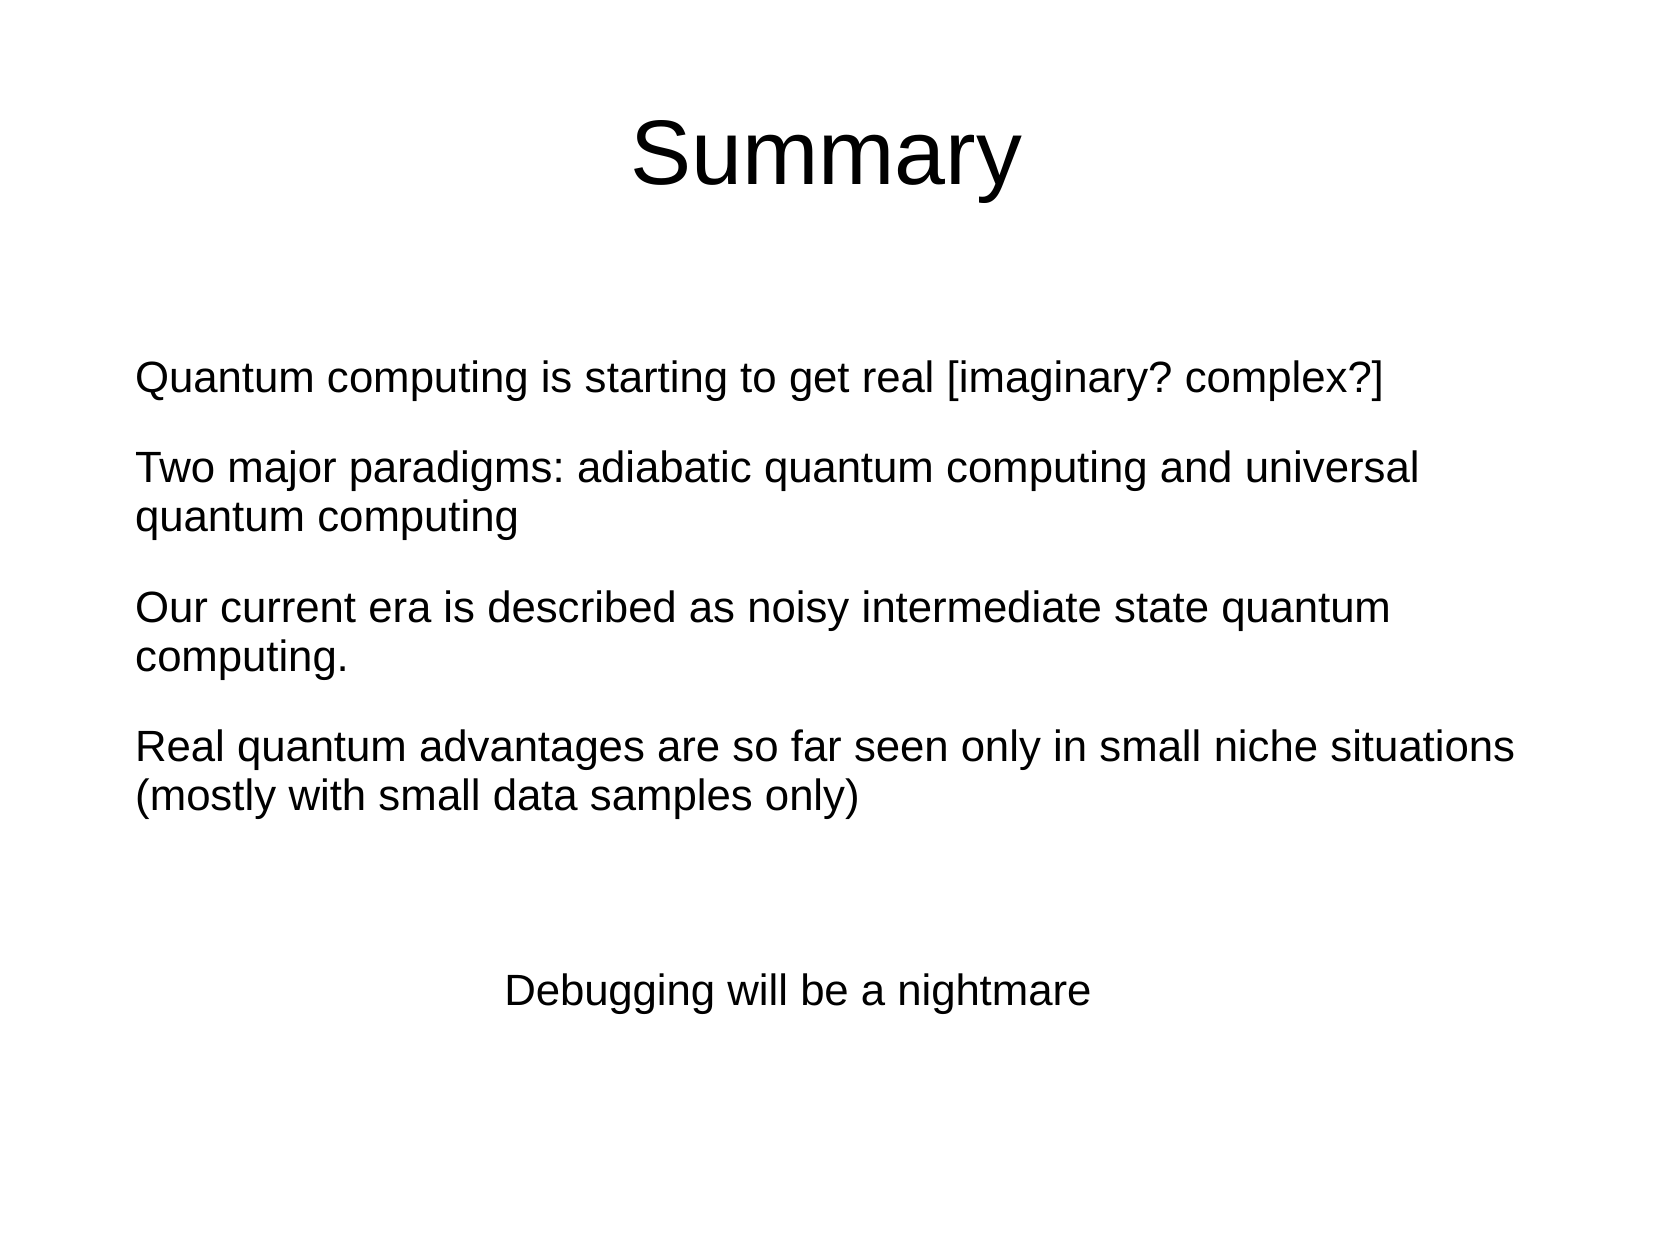

# Summary
Quantum computing is starting to get real [imaginary? complex?]
Two major paradigms: adiabatic quantum computing and universal quantum computing
Our current era is described as noisy intermediate state quantum computing.
Real quantum advantages are so far seen only in small niche situations (mostly with small data samples only)
					Debugging will be a nightmare